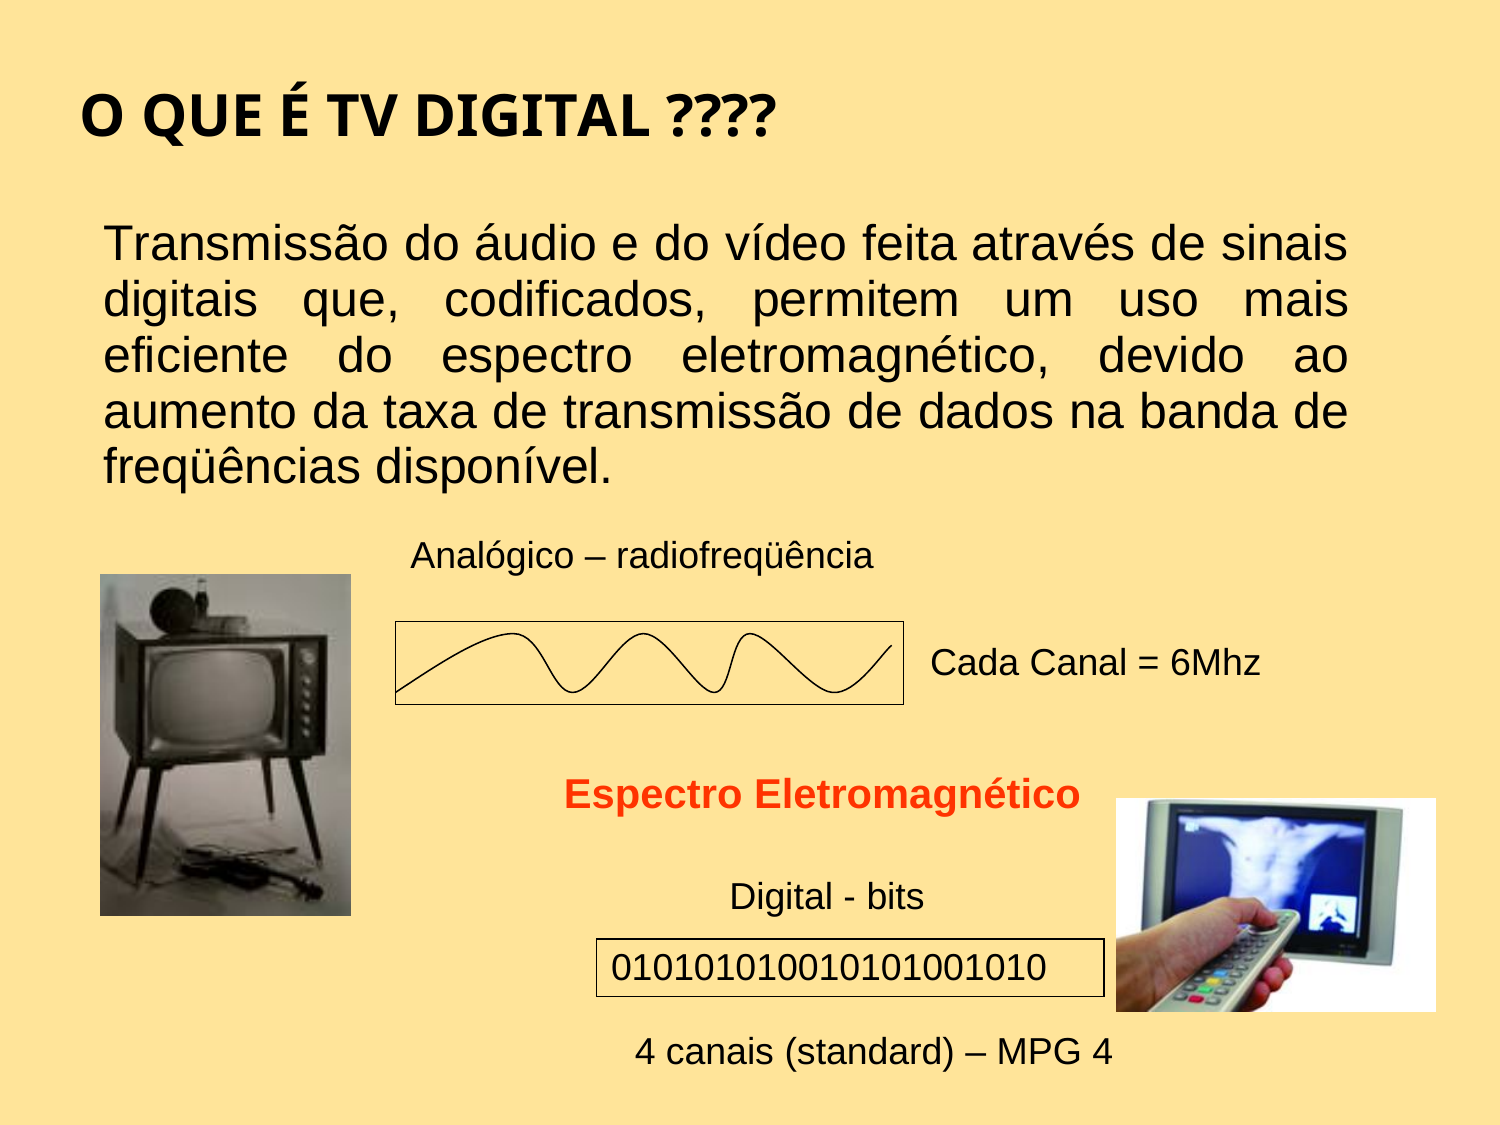

O QUE É TV DIGITAL ????
Transmissão do áudio e do vídeo feita através de sinais digitais que, codificados, permitem um uso mais eficiente do espectro eletromagnético, devido ao aumento da taxa de transmissão de dados na banda de freqüências disponível.
Analógico – radiofreqüência
Cada Canal = 6Mhz
Espectro Eletromagnético
Digital - bits
010101010010101001010
4 canais (standard) – MPG 4